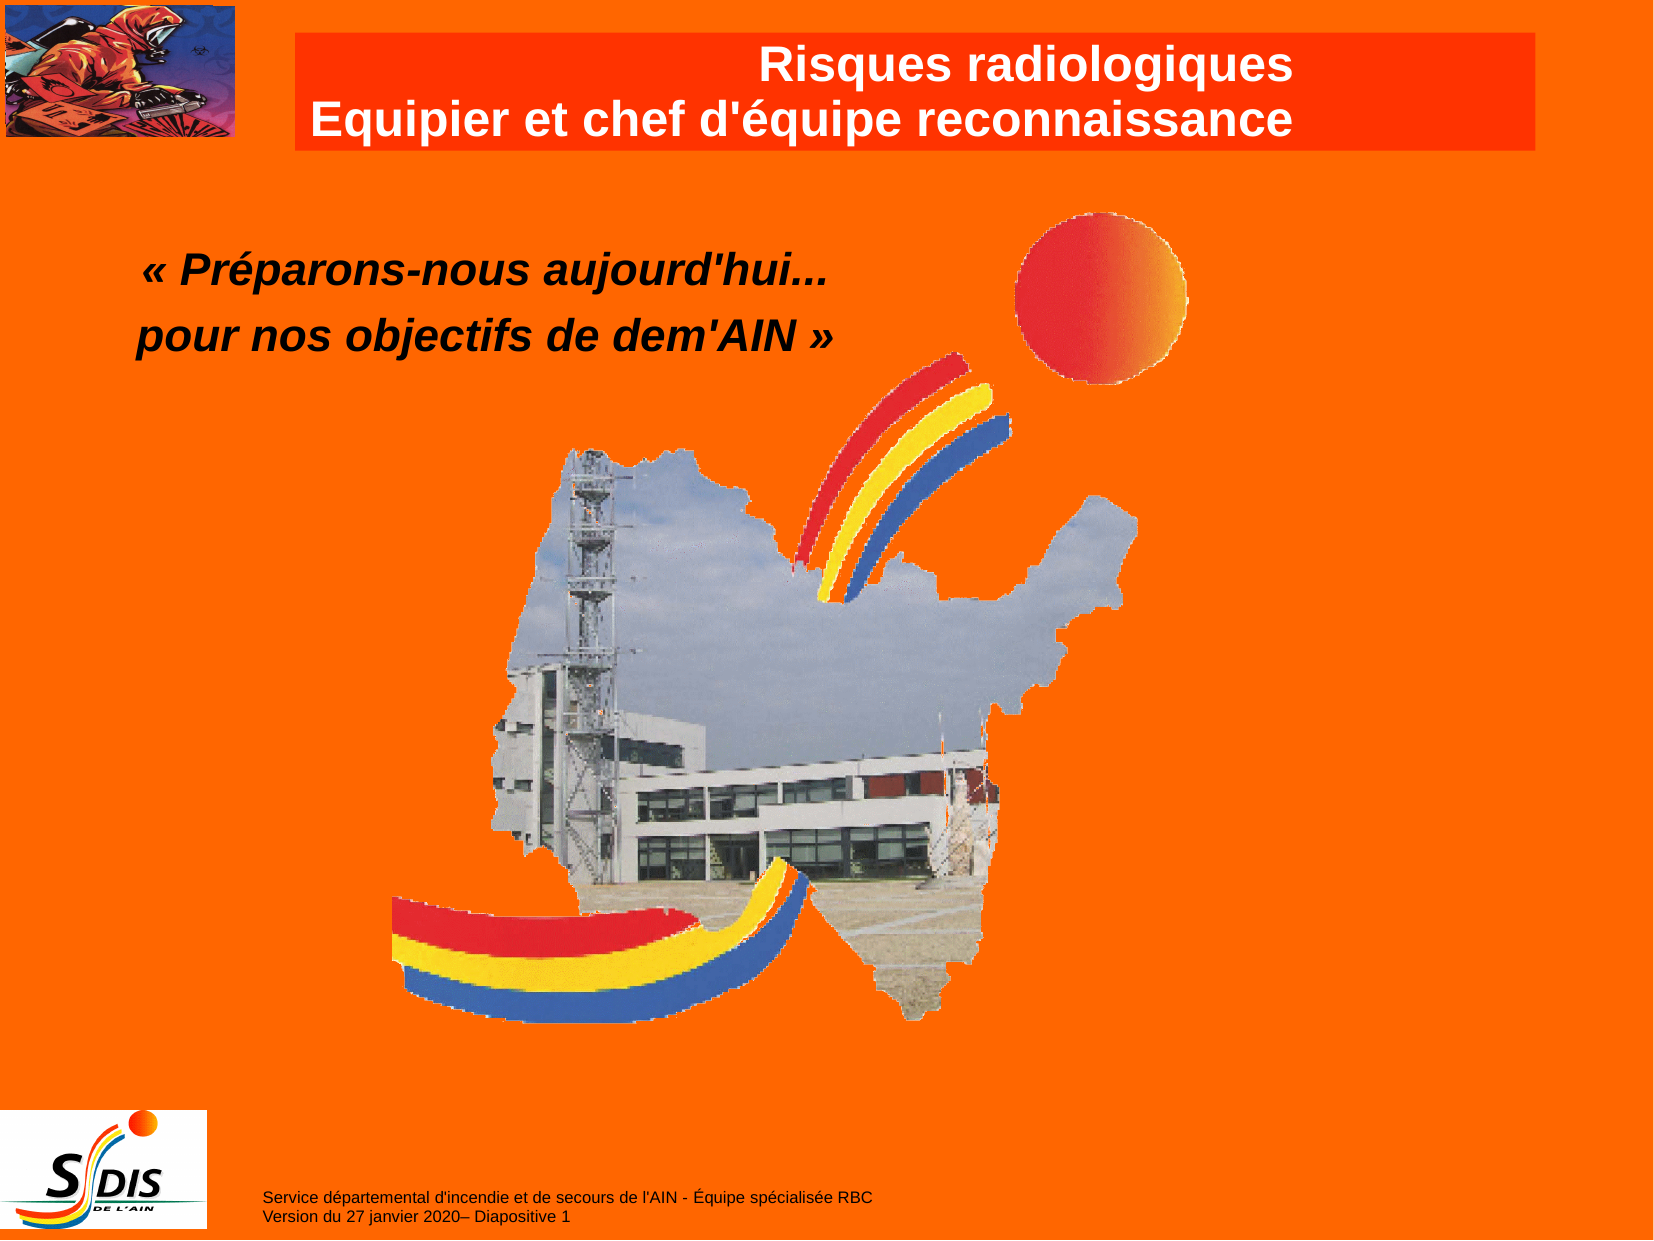

Risques radiologiques
Equipier et chef d'équipe reconnaissance
# « Préparons-nous aujourd'hui...
pour nos objectifs de dem'AIN »